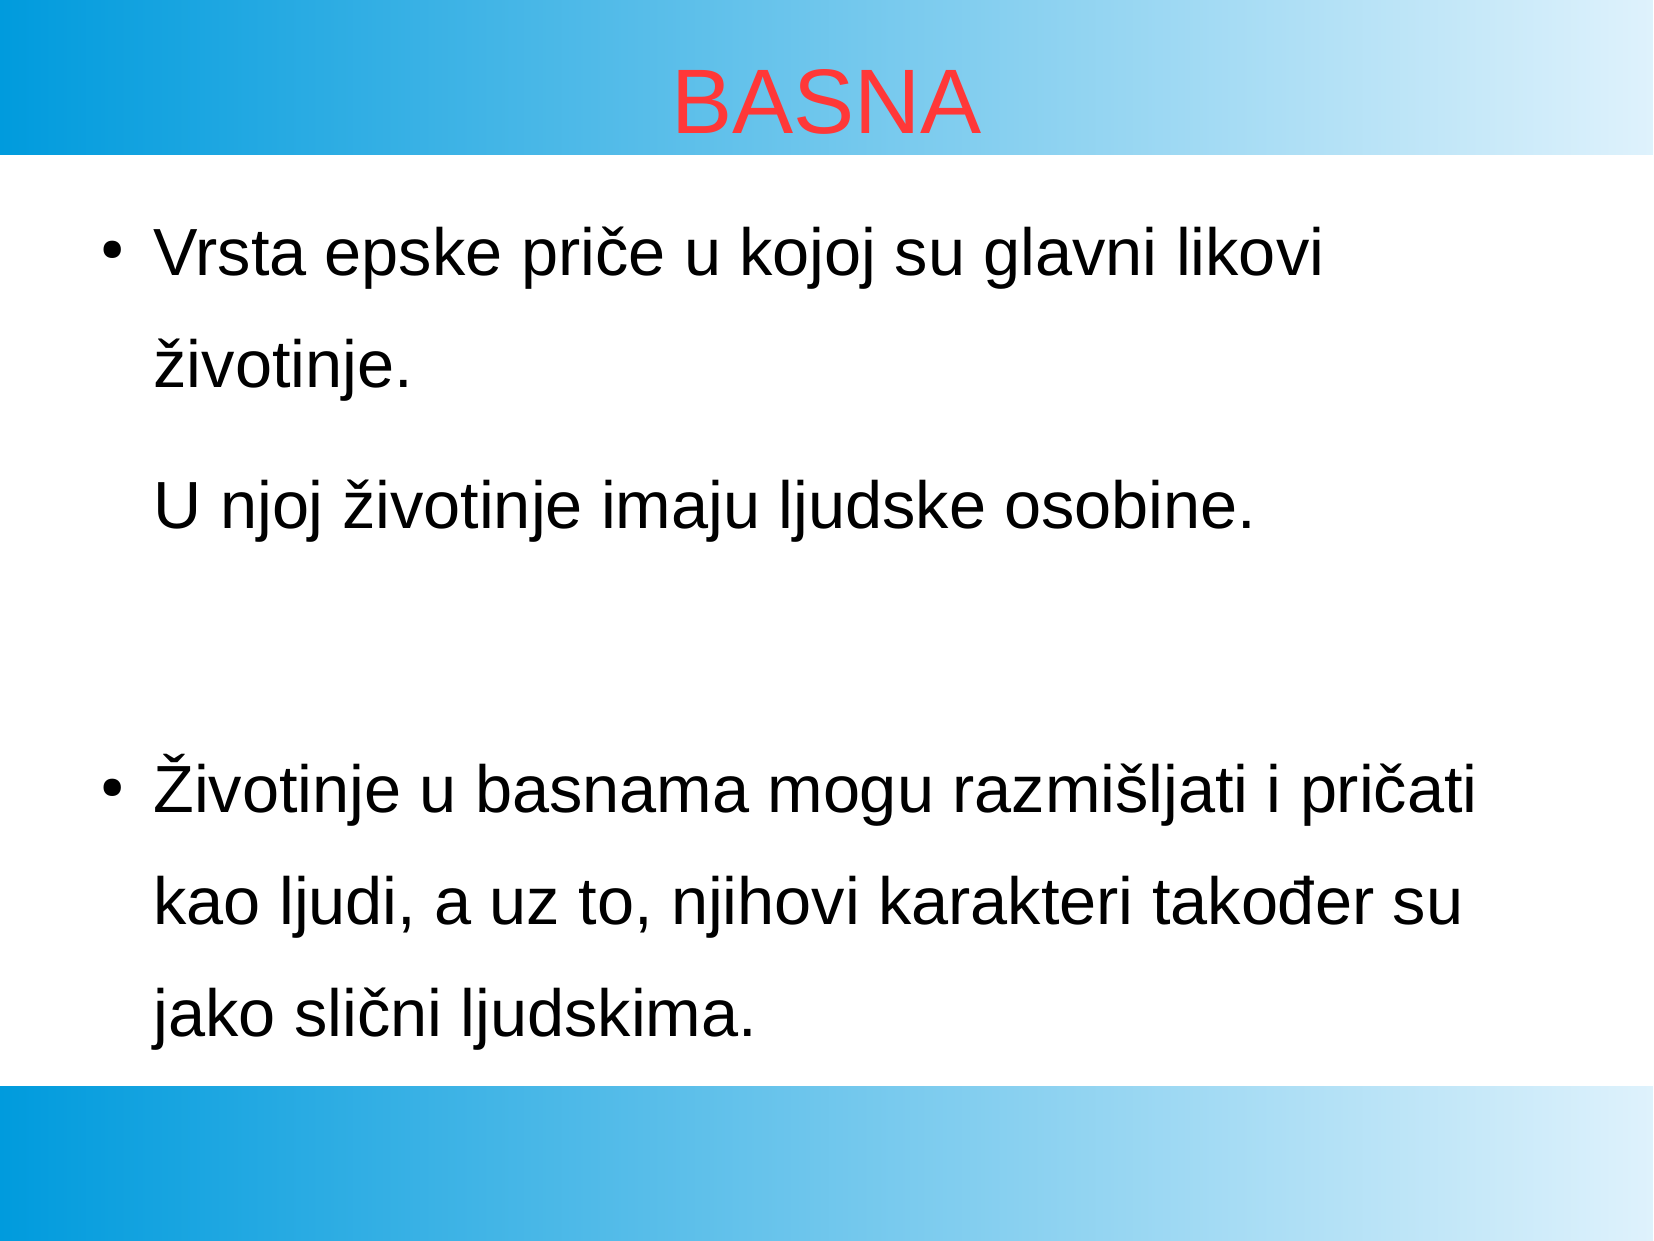

# BASNA
Vrsta epske priče u kojoj su glavni likovi životinje.
U njoj životinje imaju ljudske osobine.
Životinje u basnama mogu razmišljati i pričati kao ljudi, a uz to, njihovi karakteri također su jako slični ljudskima.